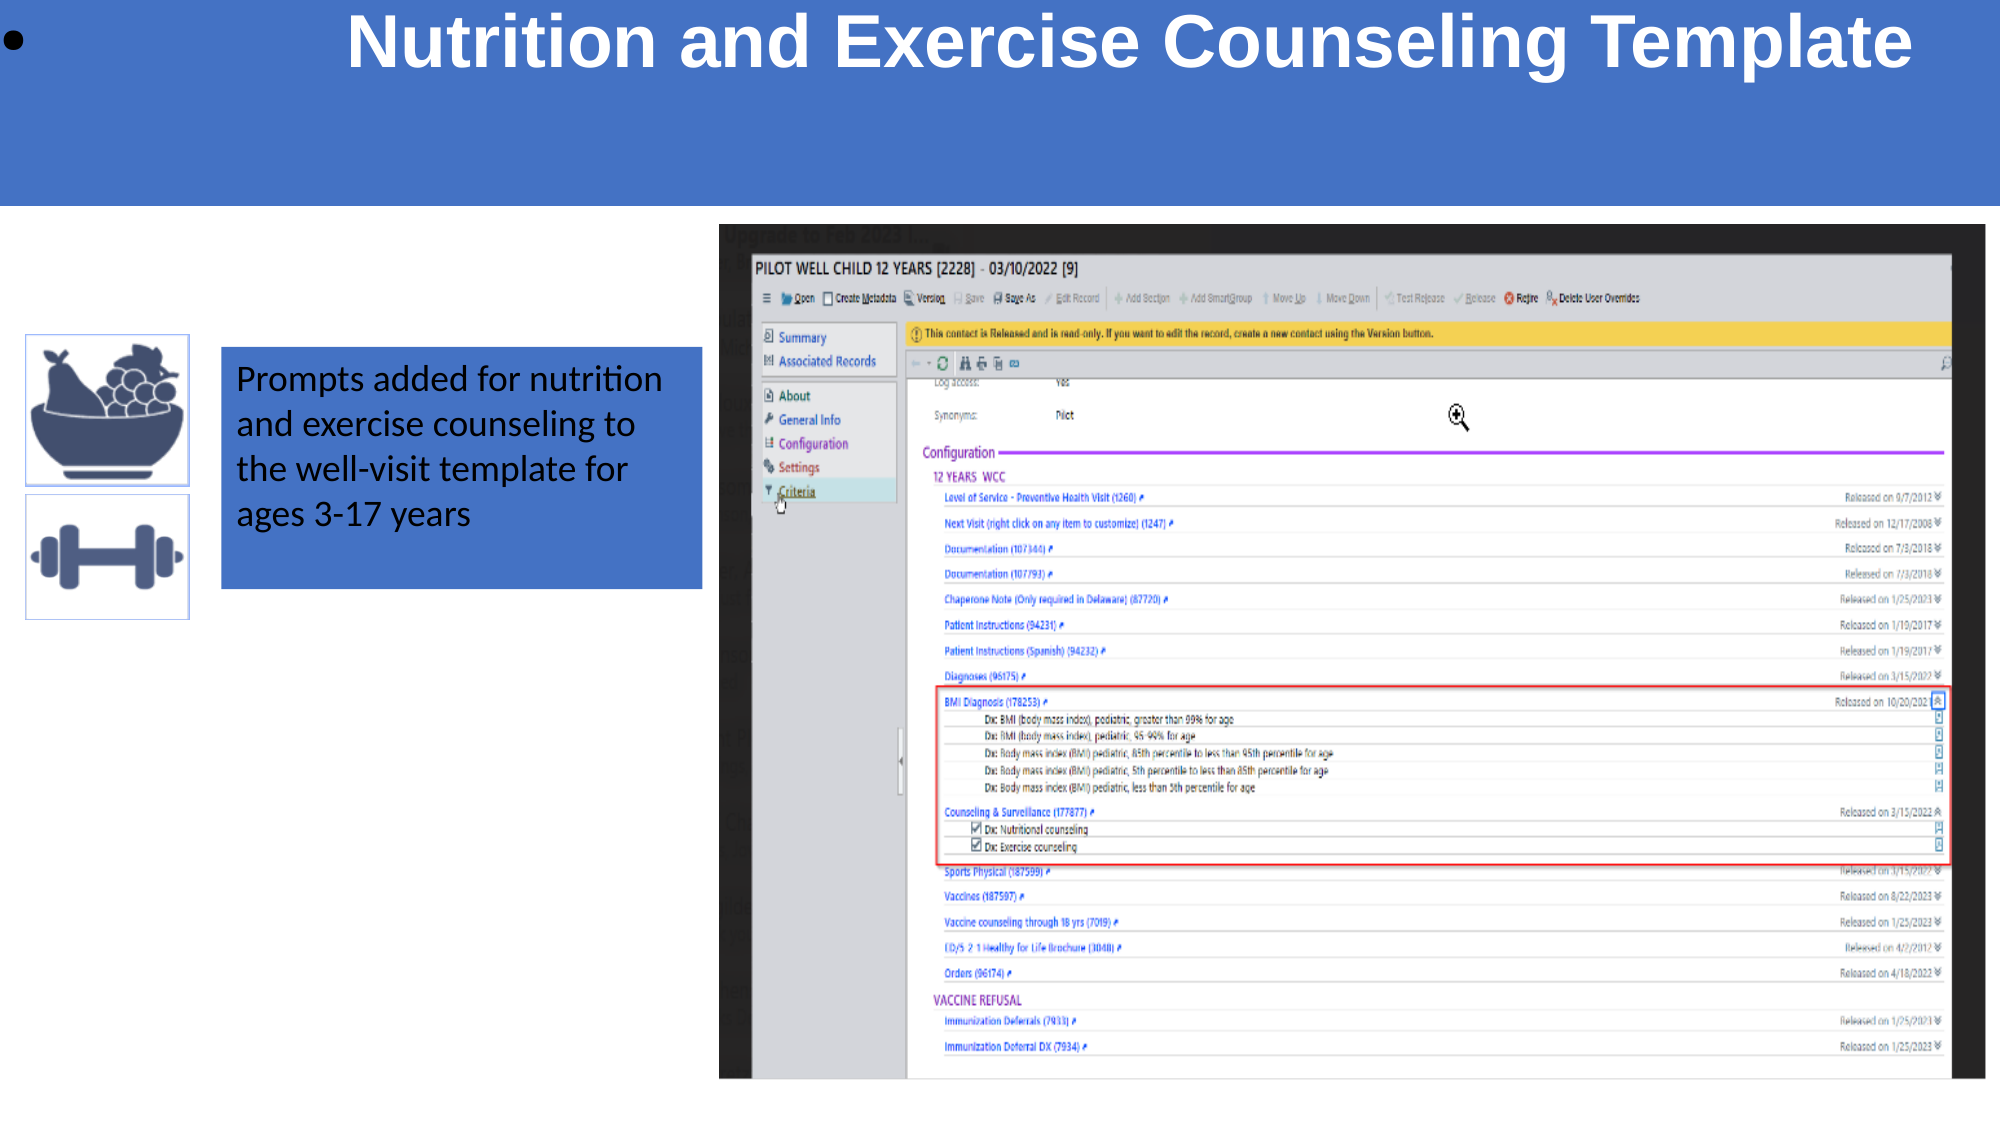

| Nutrition and Exercise Counseling Template |
| --- |
Prompts added for nutrition and exercise counseling to the well-visit template for ages 3-17 years